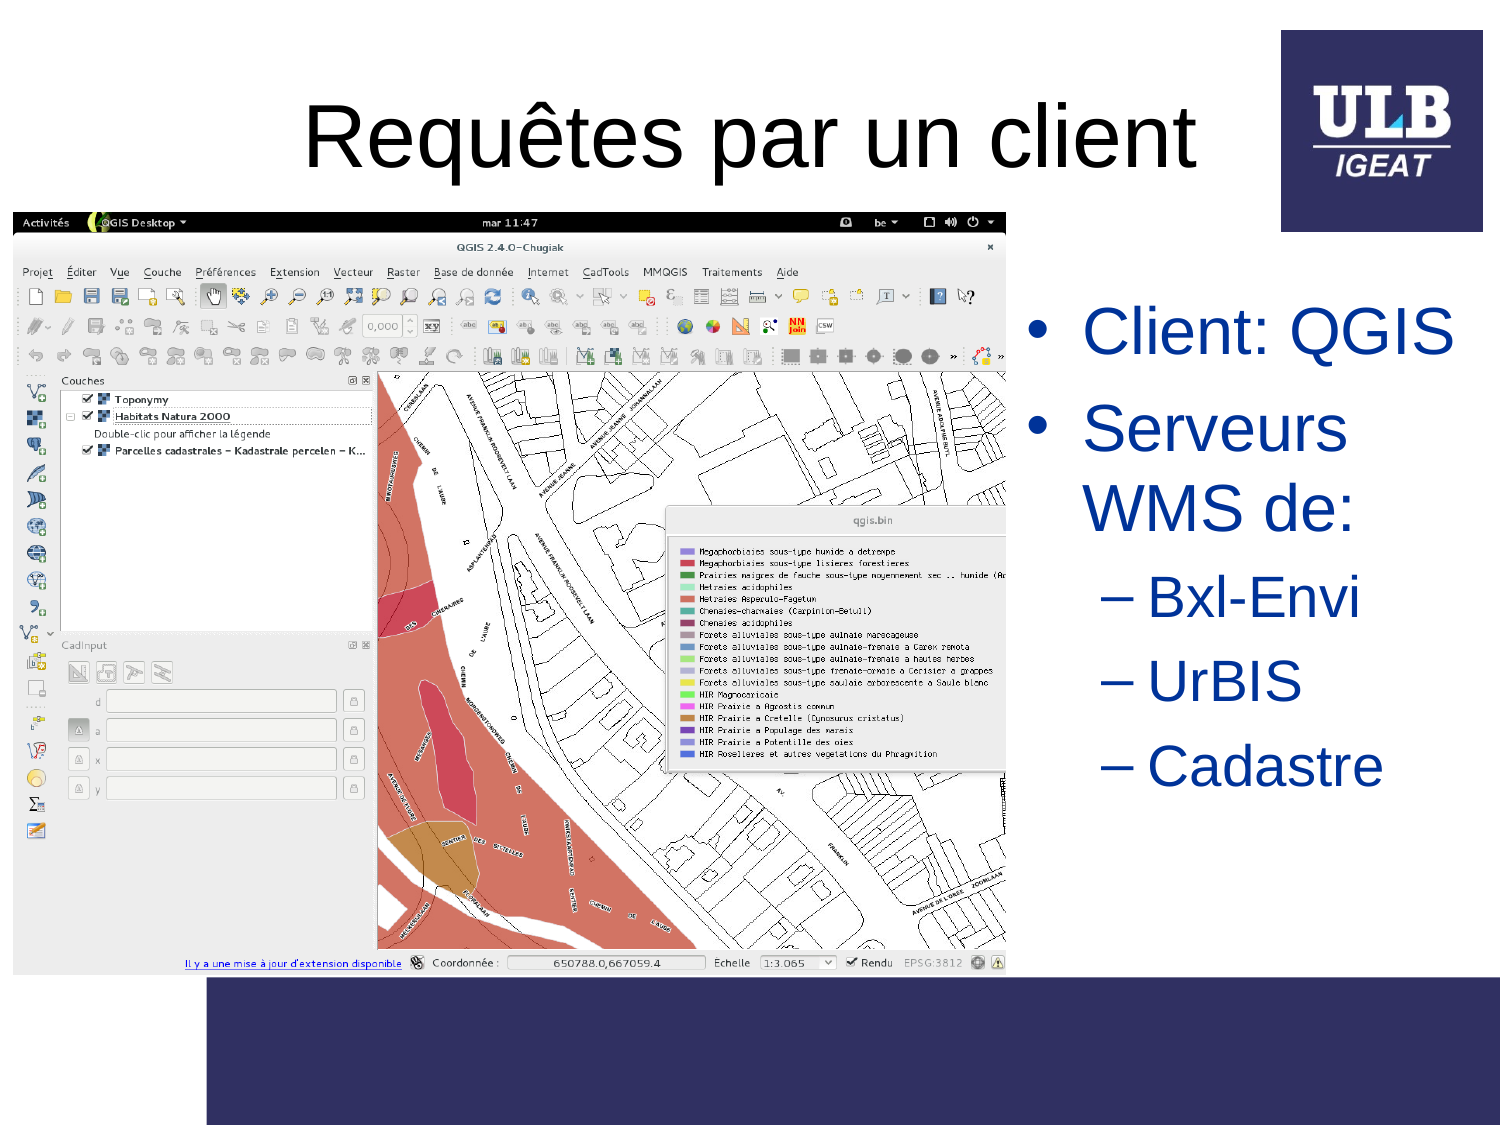

Requêtes par un client
Client: QGIS
Serveurs WMS de:
Bxl-Envi
UrBIS
Cadastre